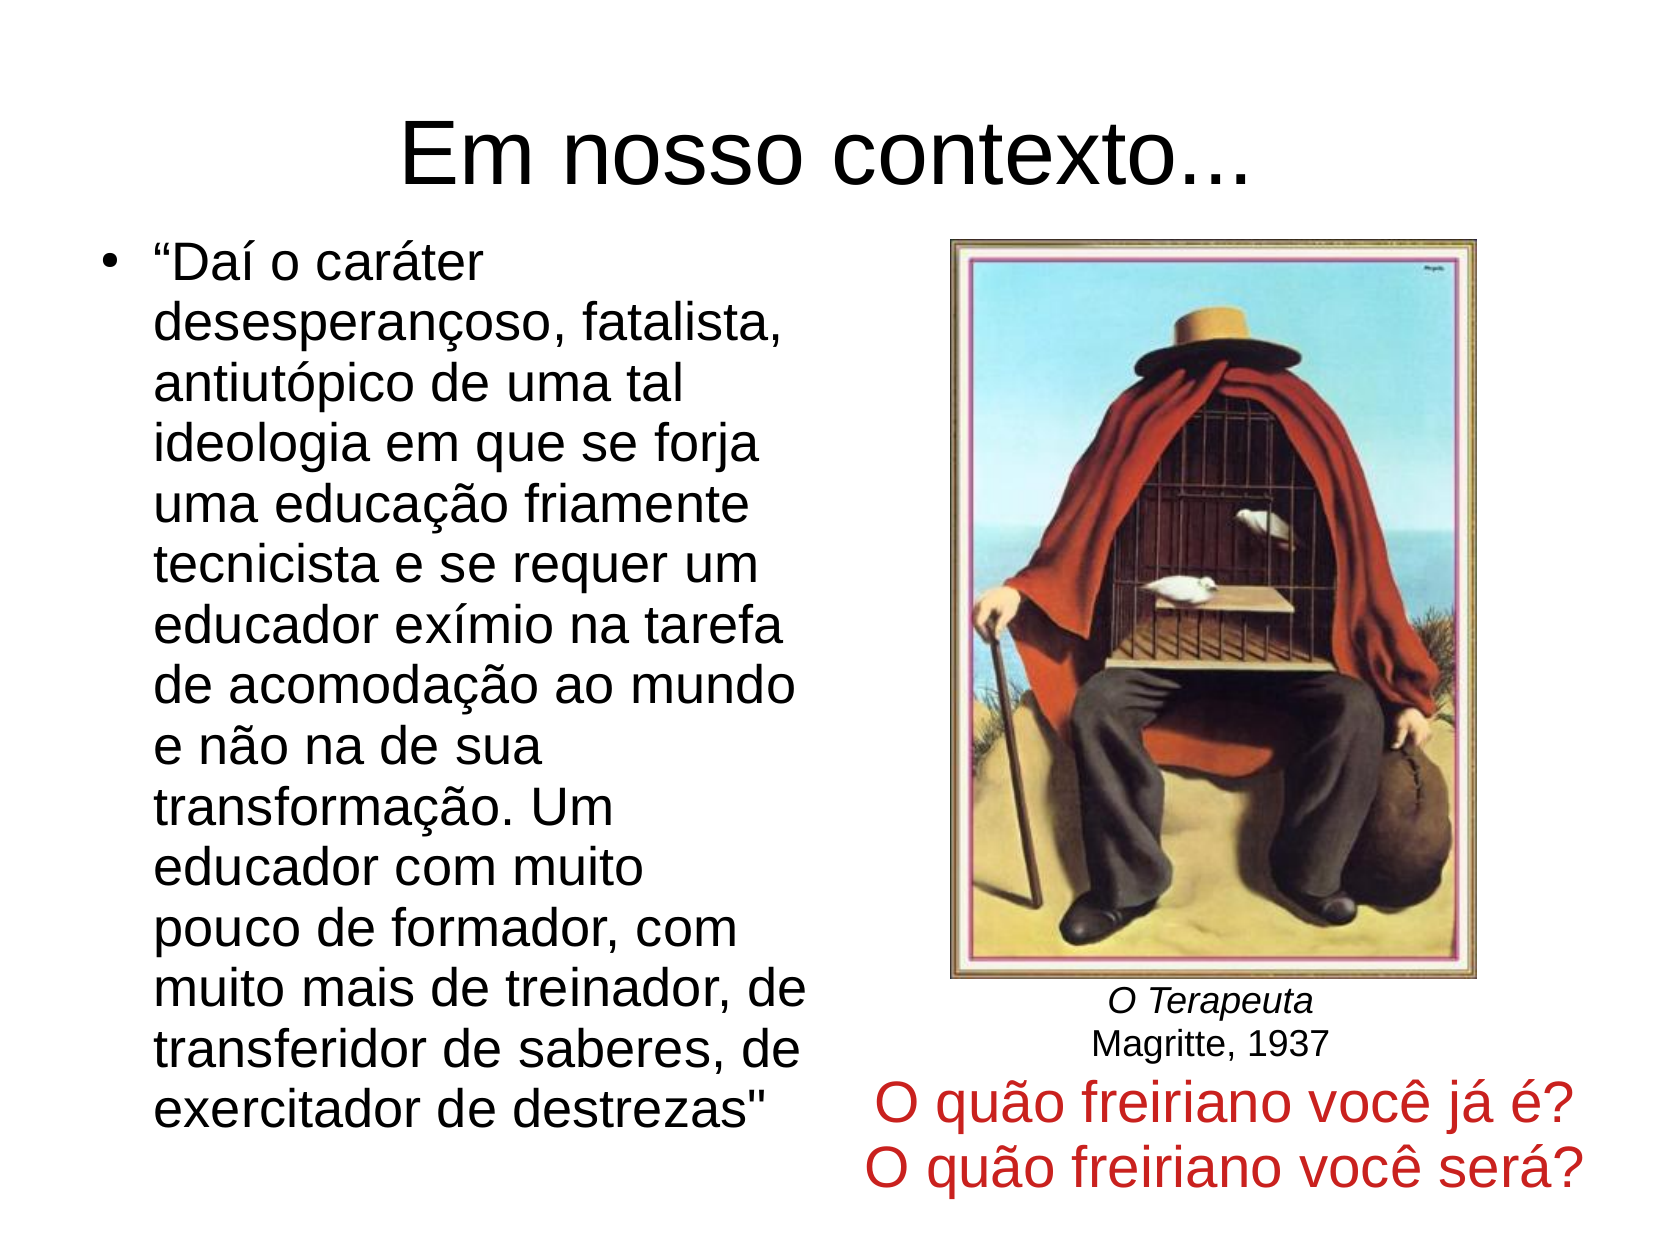

# Em nosso contexto...
“Daí o caráter desesperançoso, fatalista, antiutópico de uma tal ideologia em que se forja uma educação friamente tecnicista e se requer um educador exímio na tarefa de acomodação ao mundo e não na de sua transformação. Um educador com muito pouco de formador, com muito mais de treinador, de transferidor de saberes, de exercitador de destrezas"
O Terapeuta
Magritte, 1937
O quão freiriano você já é?
O quão freiriano você será?